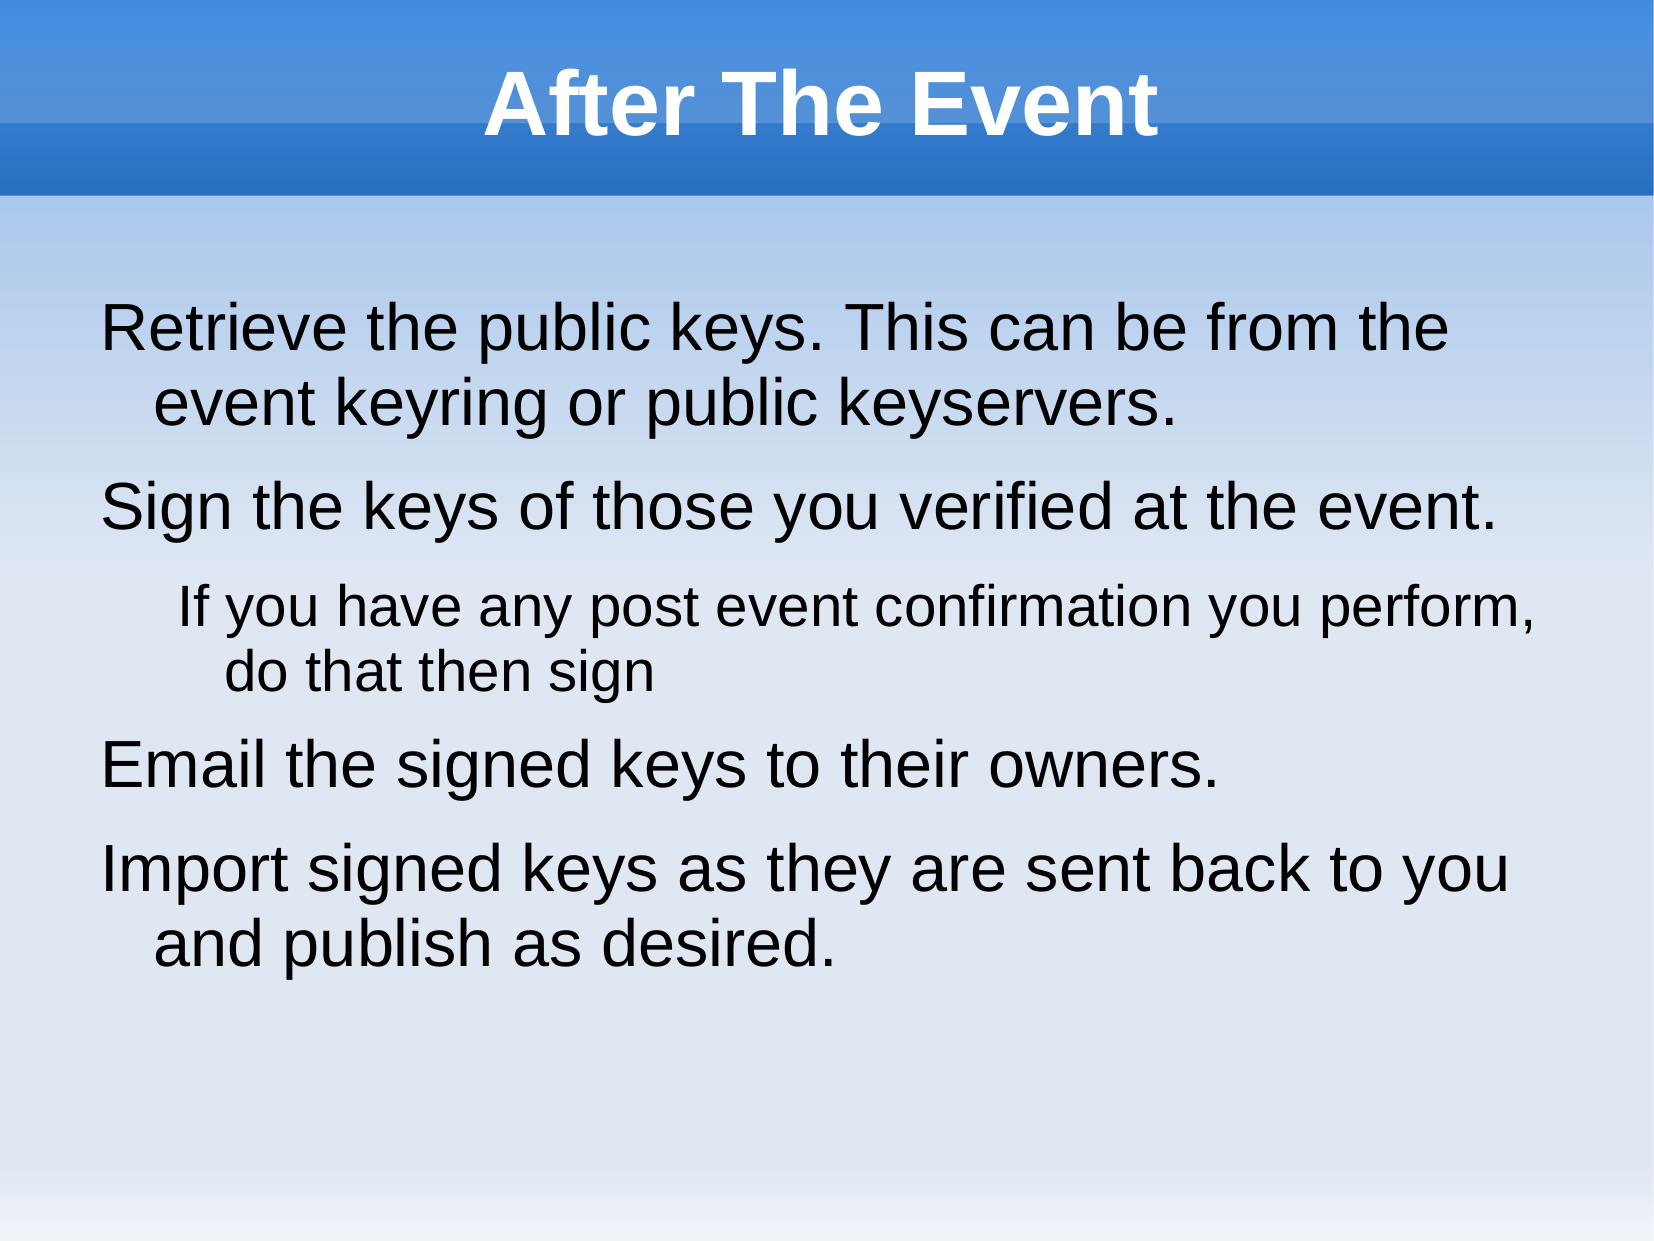

# After The Event
Retrieve the public keys. This can be from the event keyring or public keyservers.
Sign the keys of those you verified at the event.
If you have any post event confirmation you perform, do that then sign
Email the signed keys to their owners.
Import signed keys as they are sent back to you and publish as desired.